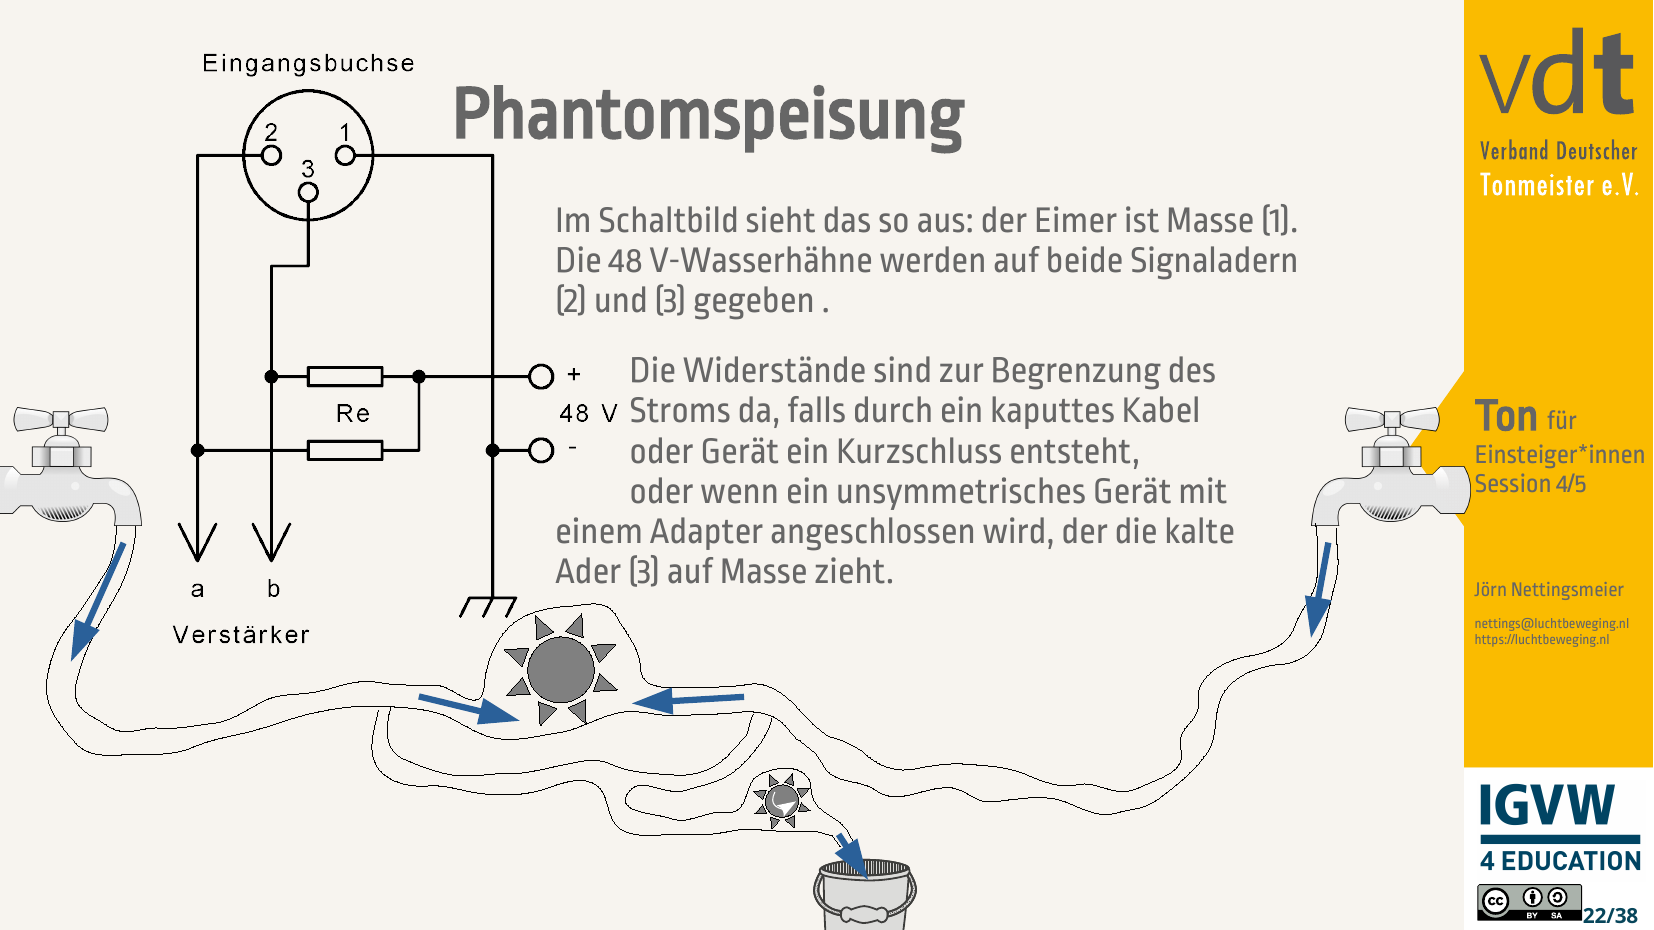

# Phantomspeisung
Im Schaltbild sieht das so aus: der Eimer ist Masse (1). Die 48 V-Wasserhähne werden auf beide Signaladern (2) und (3) gegeben .
 Die Widerstände sind zur Begrenzung des
 Stroms da, falls durch ein kaputtes Kabel
 oder Gerät ein Kurzschluss entsteht,
 oder wenn ein unsymmetrisches Gerät mit
einem Adapter angeschlossen wird, der die kalte
Ader (3) auf Masse zieht.